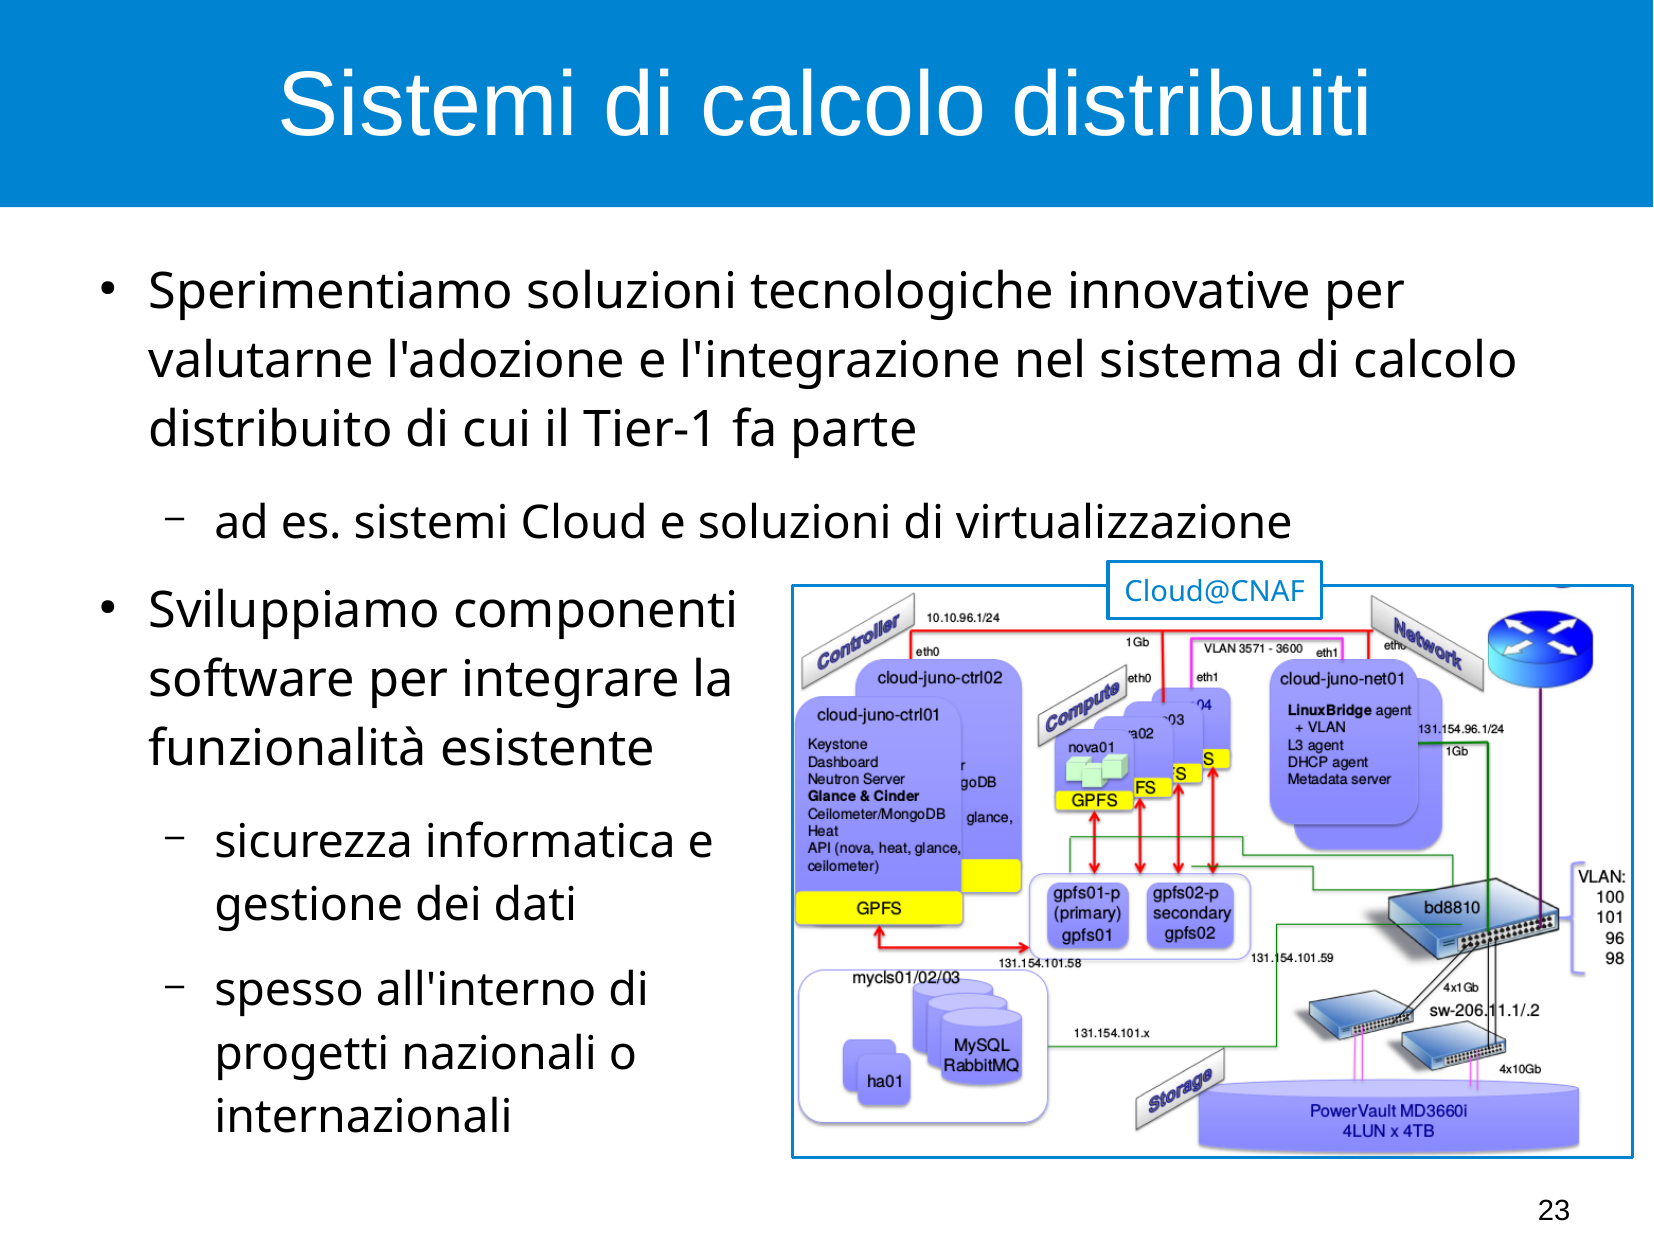

# Sistemi di calcolo distribuiti
Sperimentiamo soluzioni tecnologiche innovative per valutarne l'adozione e l'integrazione nel sistema di calcolo distribuito di cui il Tier-1 fa parte
ad es. sistemi Cloud e soluzioni di virtualizzazione
Sviluppiamo componenti
software per integrare la
funzionalità esistente
sicurezza informatica e
gestione dei dati
spesso all'interno di
progetti nazionali o
internazionali
Cloud@CNAF
23